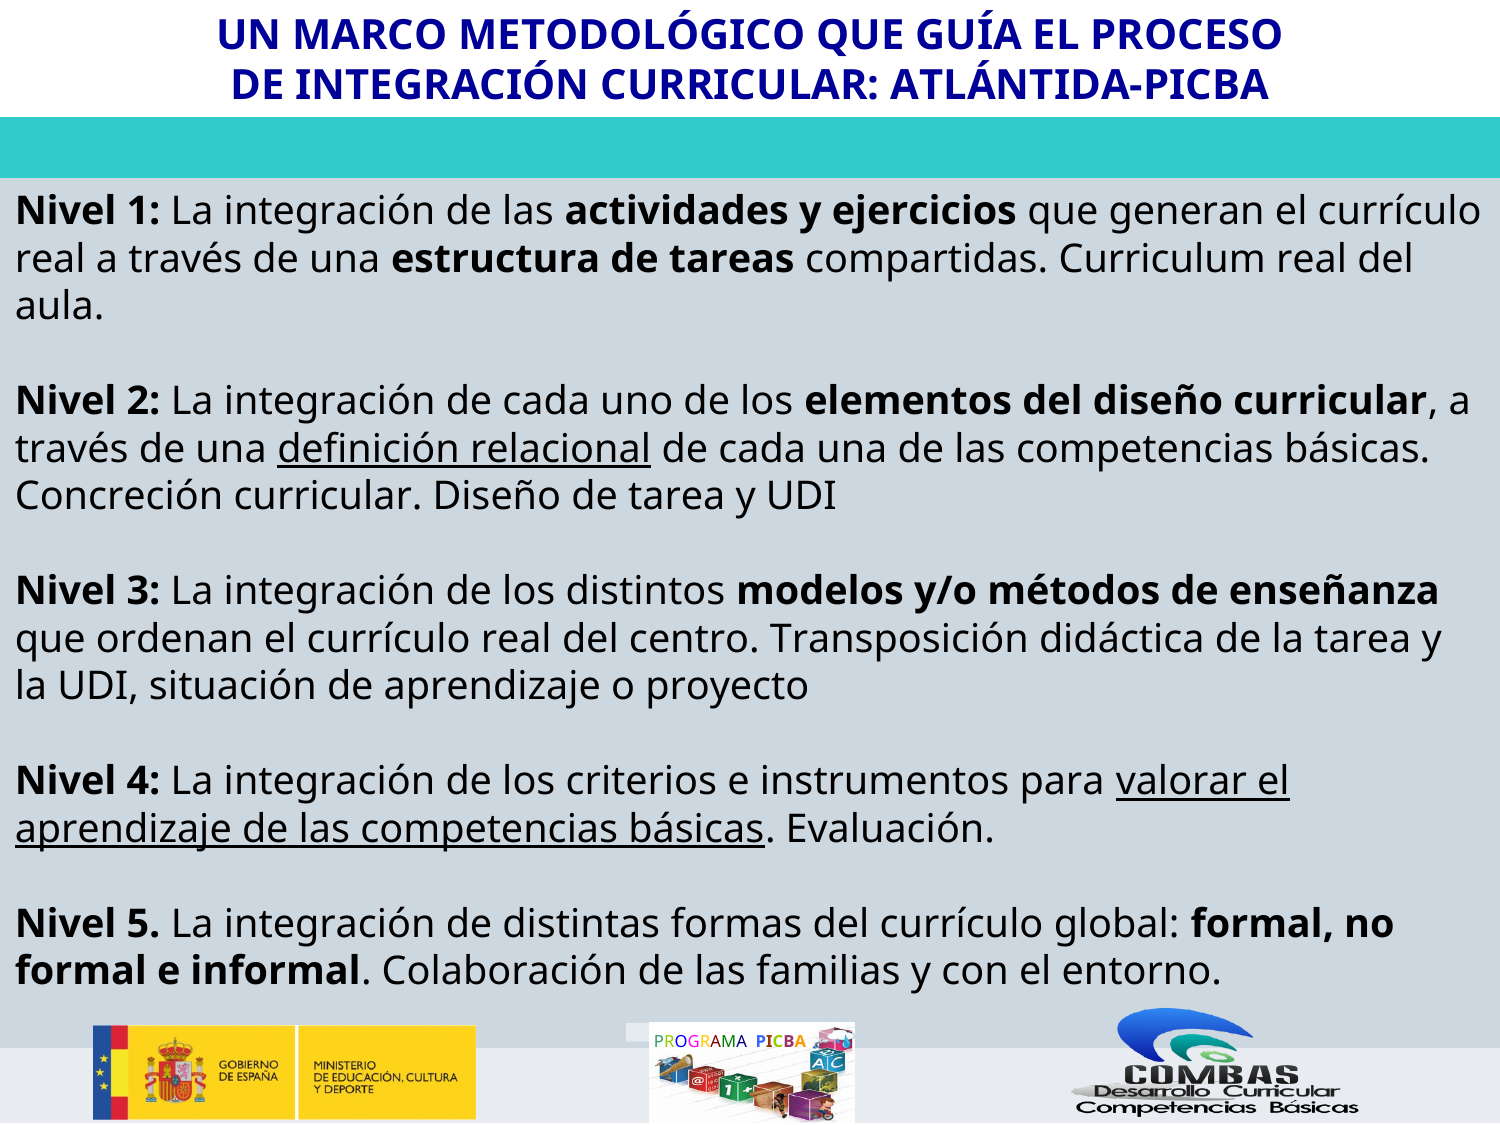

UN MARCO METODOLÓGICO QUE GUÍA EL PROCESO
DE INTEGRACIÓN CURRICULAR: ATLÁNTIDA-PICBA
| |
| --- |
| Nivel 1: La integración de las actividades y ejercicios que generan el currículo real a través de una estructura de tareas compartidas. Curriculum real del aula. Nivel 2: La integración de cada uno de los elementos del diseño curricular, a través de una definición relacional de cada una de las competencias básicas. Concreción curricular. Diseño de tarea y UDI Nivel 3: La integración de los distintos modelos y/o métodos de enseñanza que ordenan el currículo real del centro. Transposición didáctica de la tarea y la UDI, situación de aprendizaje o proyecto Nivel 4: La integración de los criterios e instrumentos para valorar el aprendizaje de las competencias básicas. Evaluación. Nivel 5. La integración de distintas formas del currículo global: formal, no formal e informal. Colaboración de las familias y con el entorno. |
| |
#
PROGRAMA PICBA